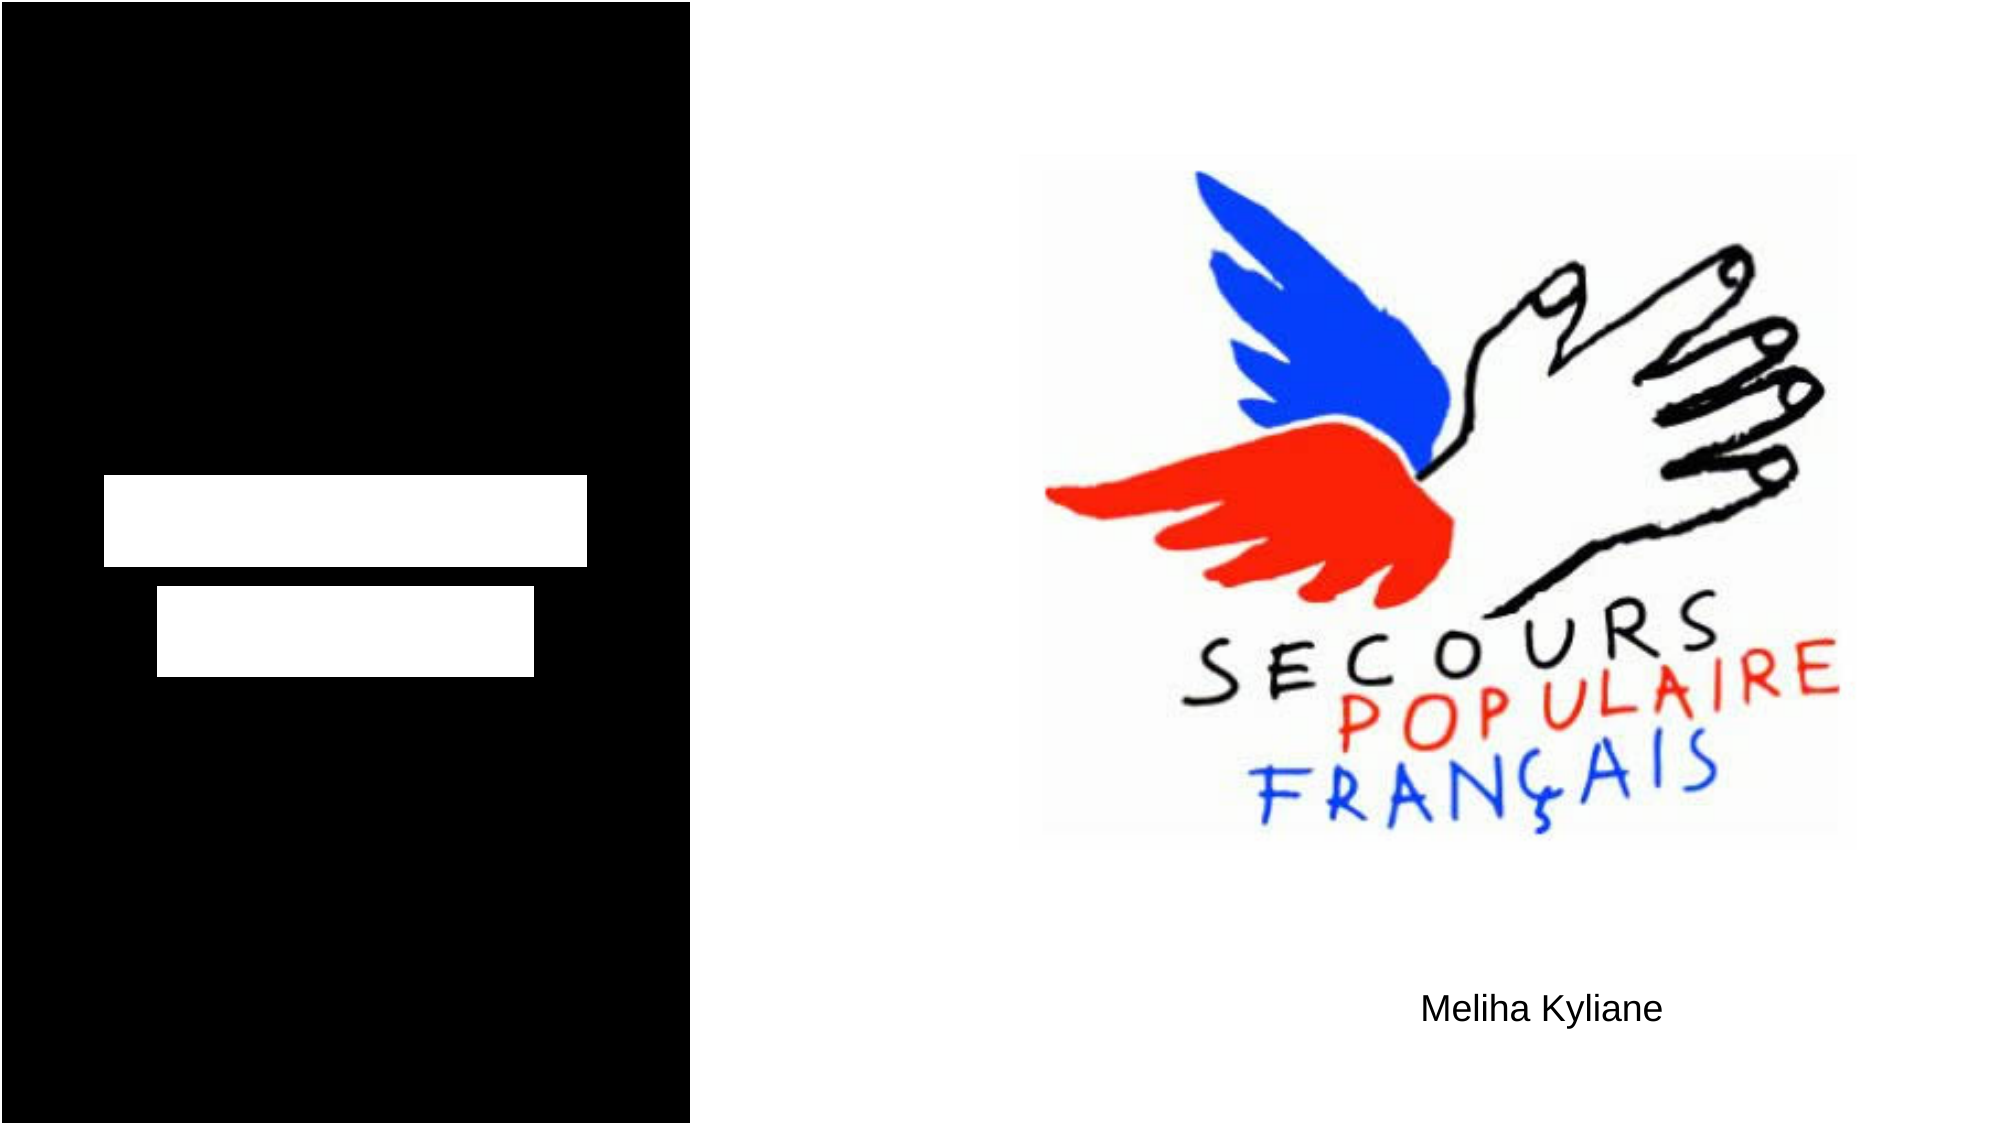

# 3) Le secours populaire
Meliha Kyliane